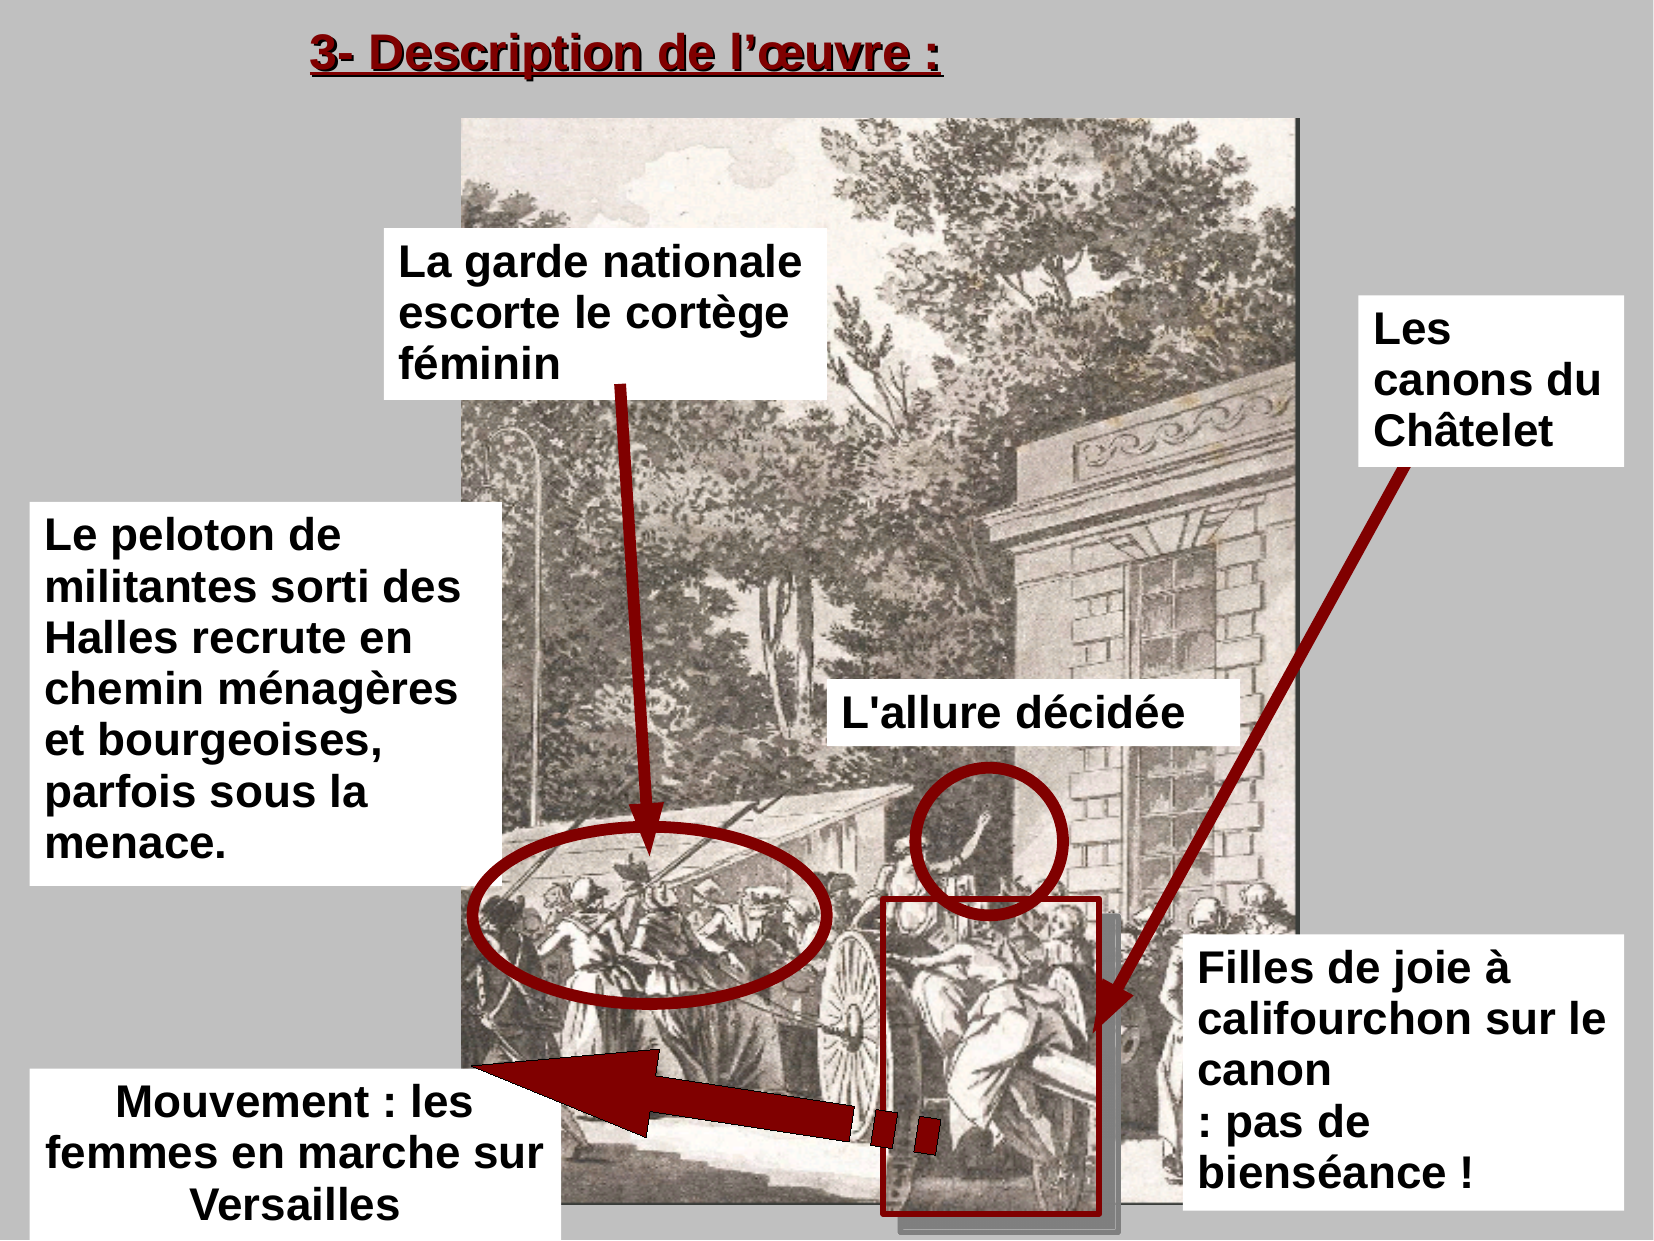

3- Description de l’œuvre :
La garde nationale escorte le cortège féminin
Les canons du Châtelet
Le peloton de militantes sorti des Halles recrute en chemin ménagères et bourgeoises, parfois sous la menace.
L'allure décidée
Filles de joie à califourchon sur le canon
: pas de bienséance !
Mouvement : les femmes en marche sur Versailles